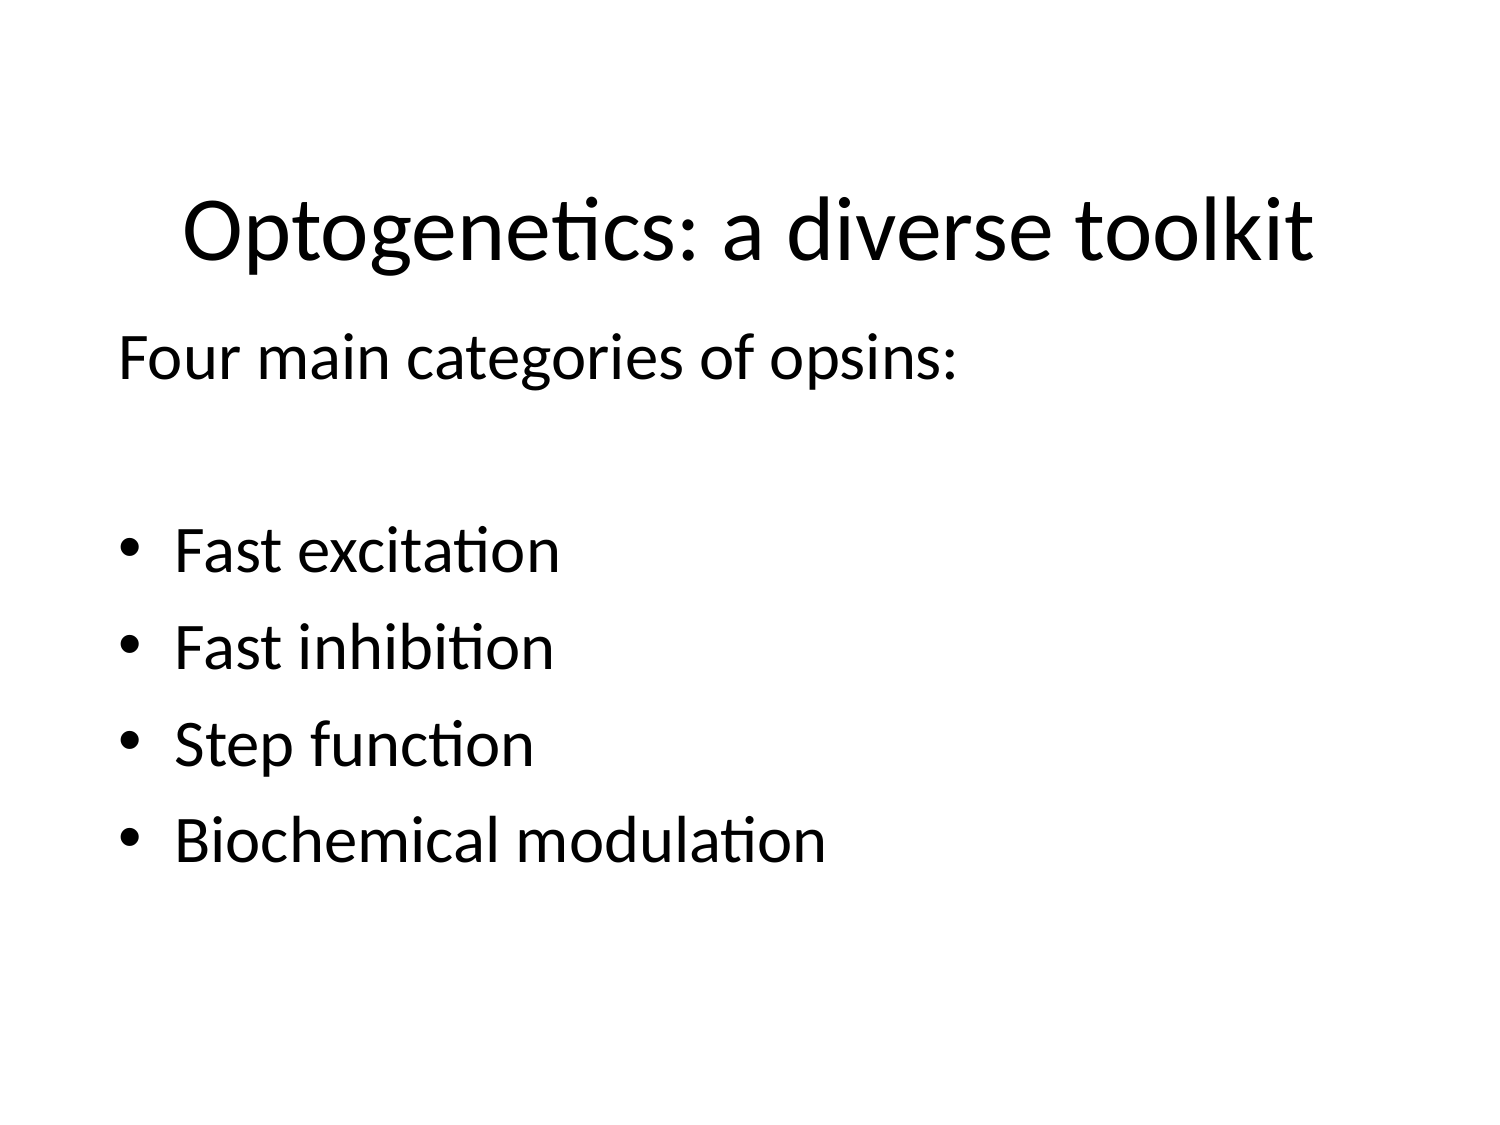

# Optogenetics: a diverse toolkit
Four main categories of opsins:
Fast excitation
Fast inhibition
Step function
Biochemical modulation